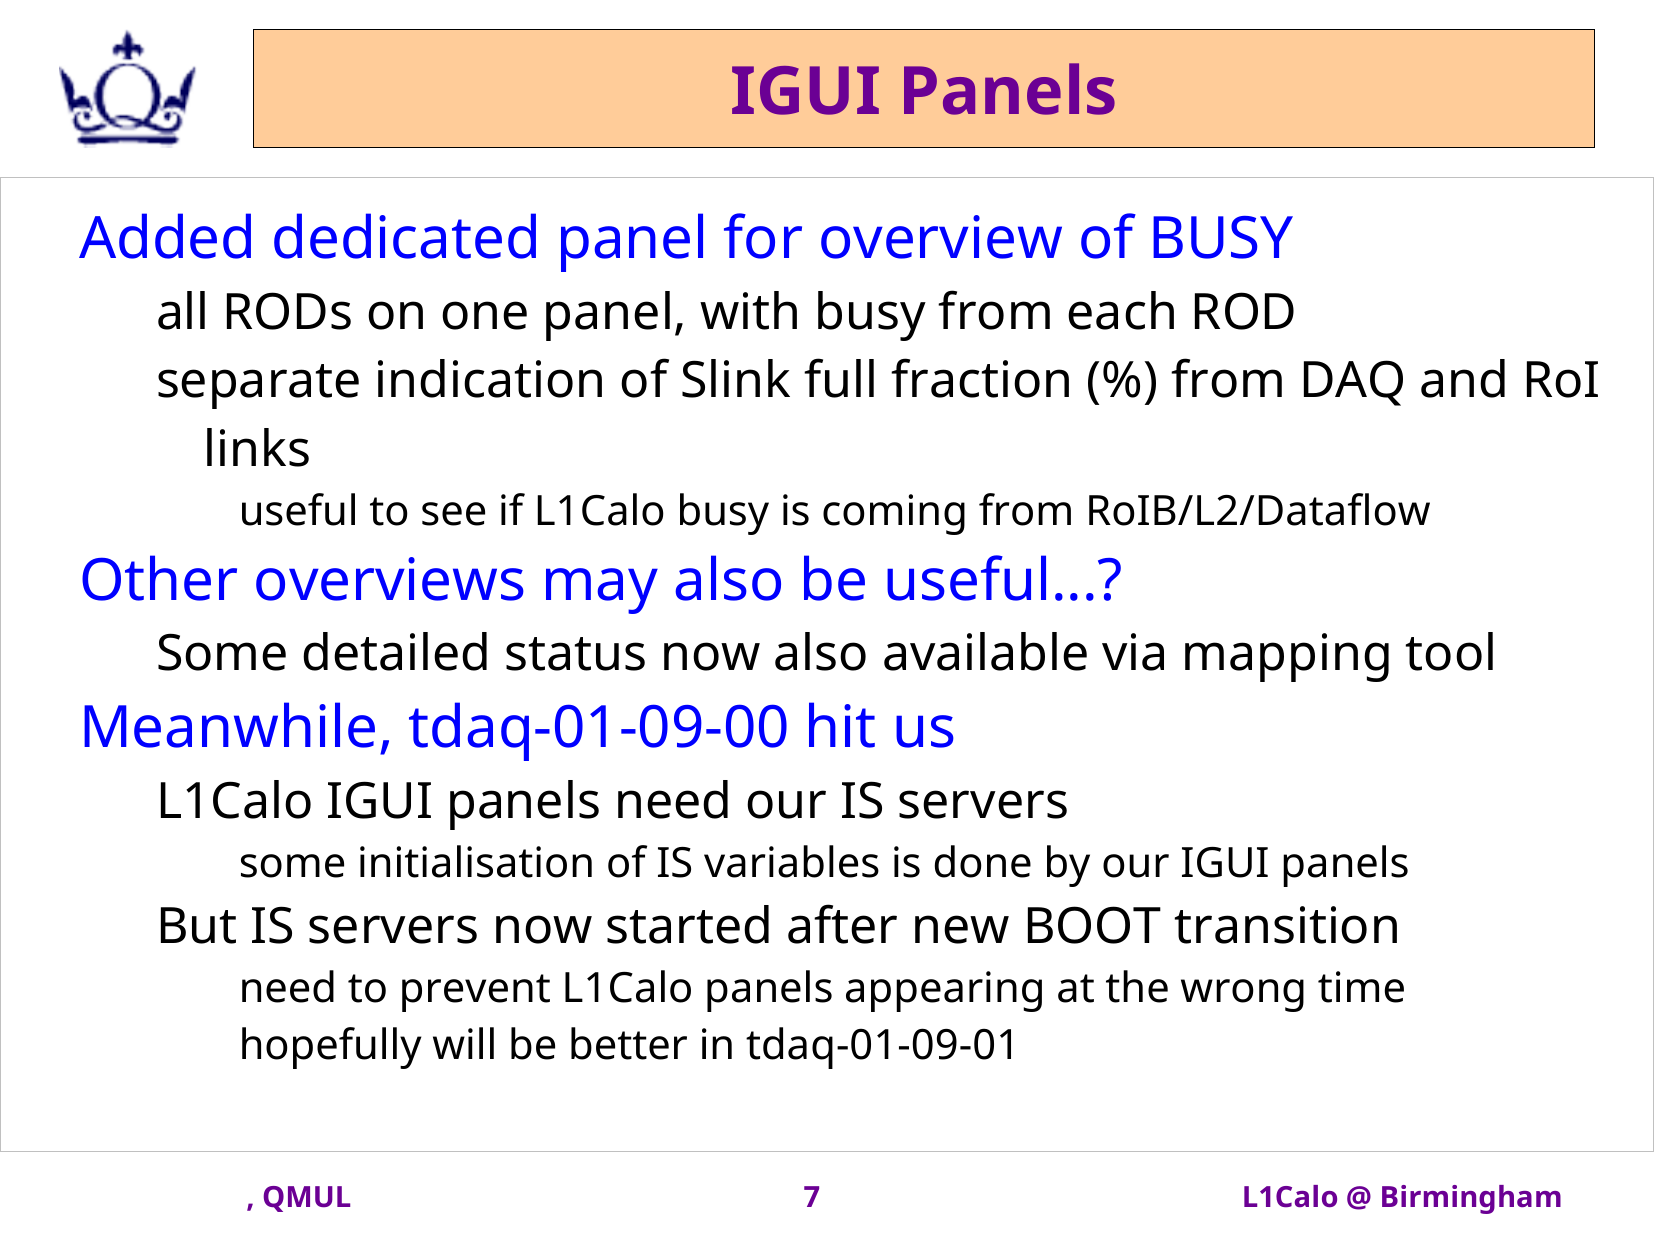

# IGUI Panels
Added dedicated panel for overview of BUSY
all RODs on one panel, with busy from each ROD
separate indication of Slink full fraction (%) from DAQ and RoI links
useful to see if L1Calo busy is coming from RoIB/L2/Dataflow
Other overviews may also be useful...?
Some detailed status now also available via mapping tool
Meanwhile, tdaq-01-09-00 hit us
L1Calo IGUI panels need our IS servers
some initialisation of IS variables is done by our IGUI panels
But IS servers now started after new BOOT transition
need to prevent L1Calo panels appearing at the wrong time
hopefully will be better in tdaq-01-09-01